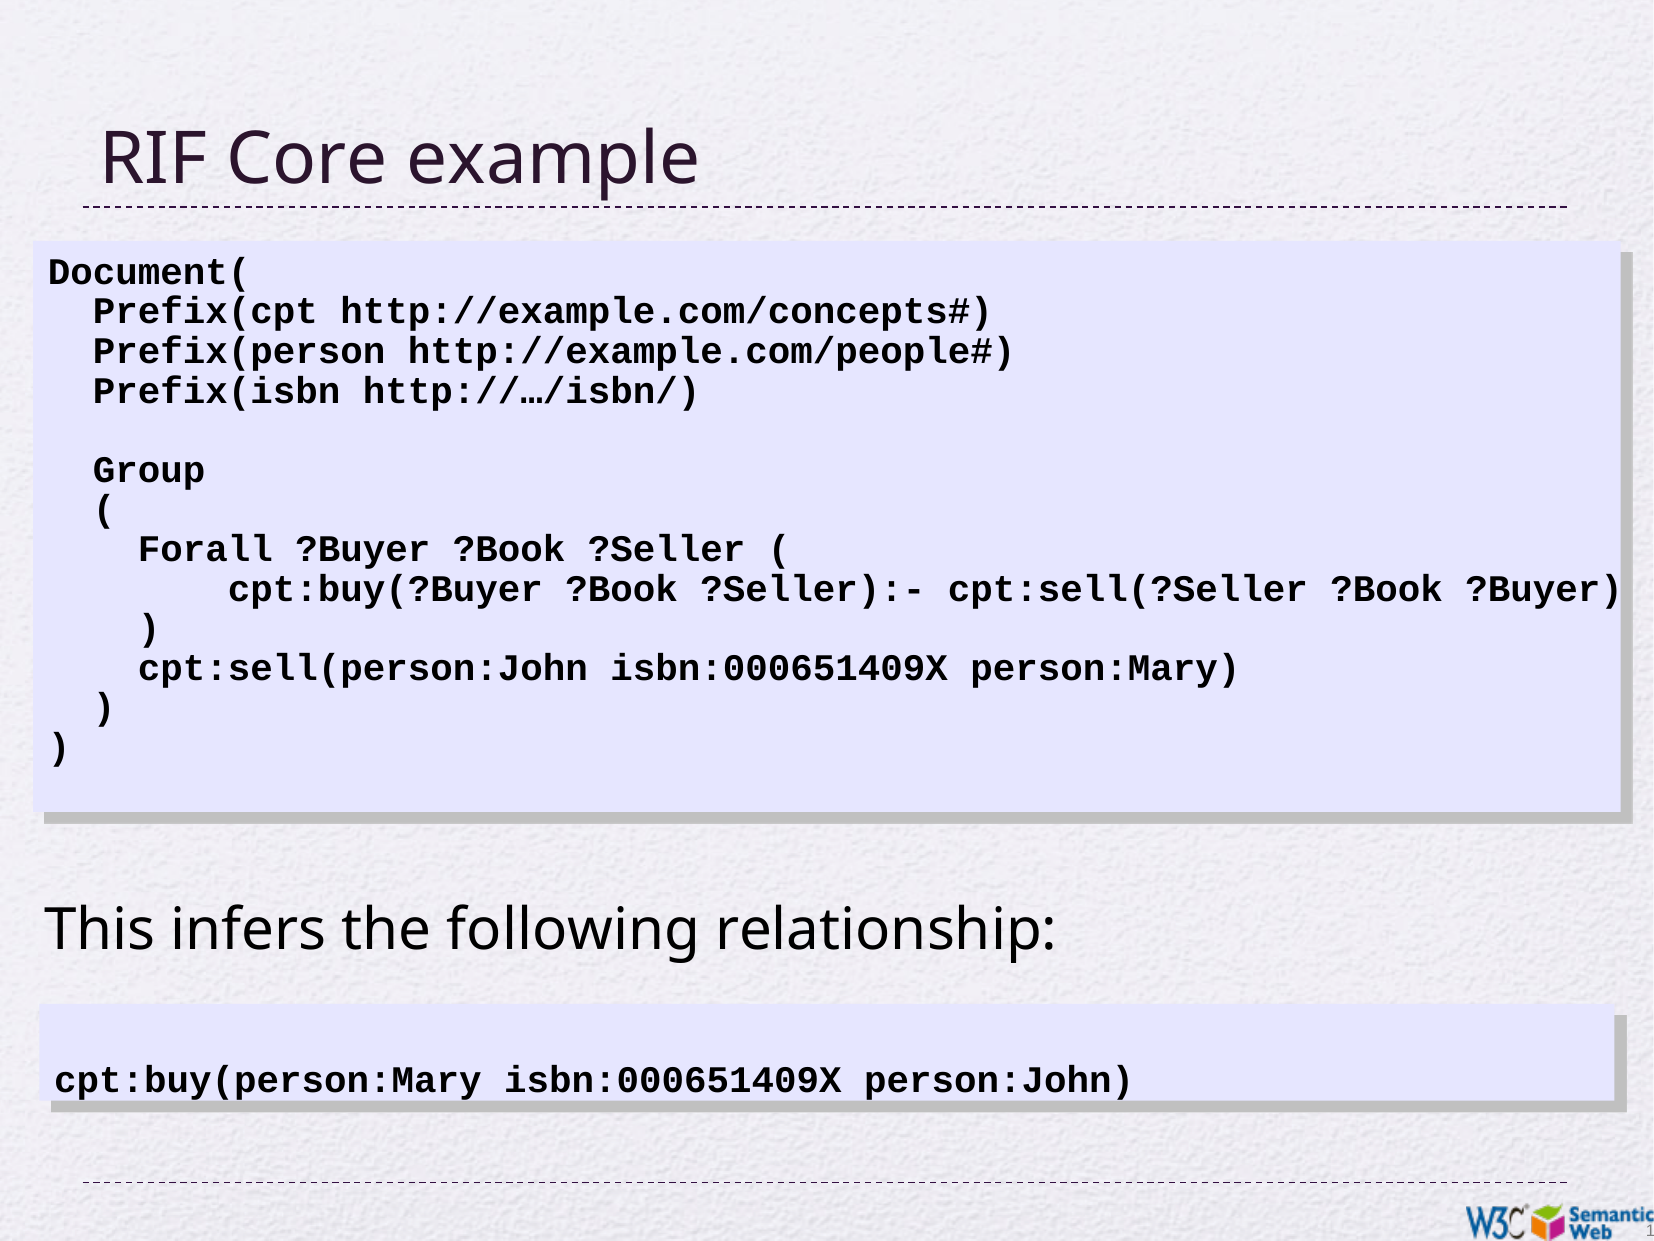

# RIF Core example
Document(
 Prefix(cpt http://example.com/concepts#)
 Prefix(person http://example.com/people#)
 Prefix(isbn http://…/isbn/)
 Group
 (
 Forall ?Buyer ?Book ?Seller (
 cpt:buy(?Buyer ?Book ?Seller):- cpt:sell(?Seller ?Book ?Buyer)
 )
 cpt:sell(person:John isbn:000651409X person:Mary)
 )
)
This infers the following relationship:
cpt:buy(person:Mary isbn:000651409X person:John)